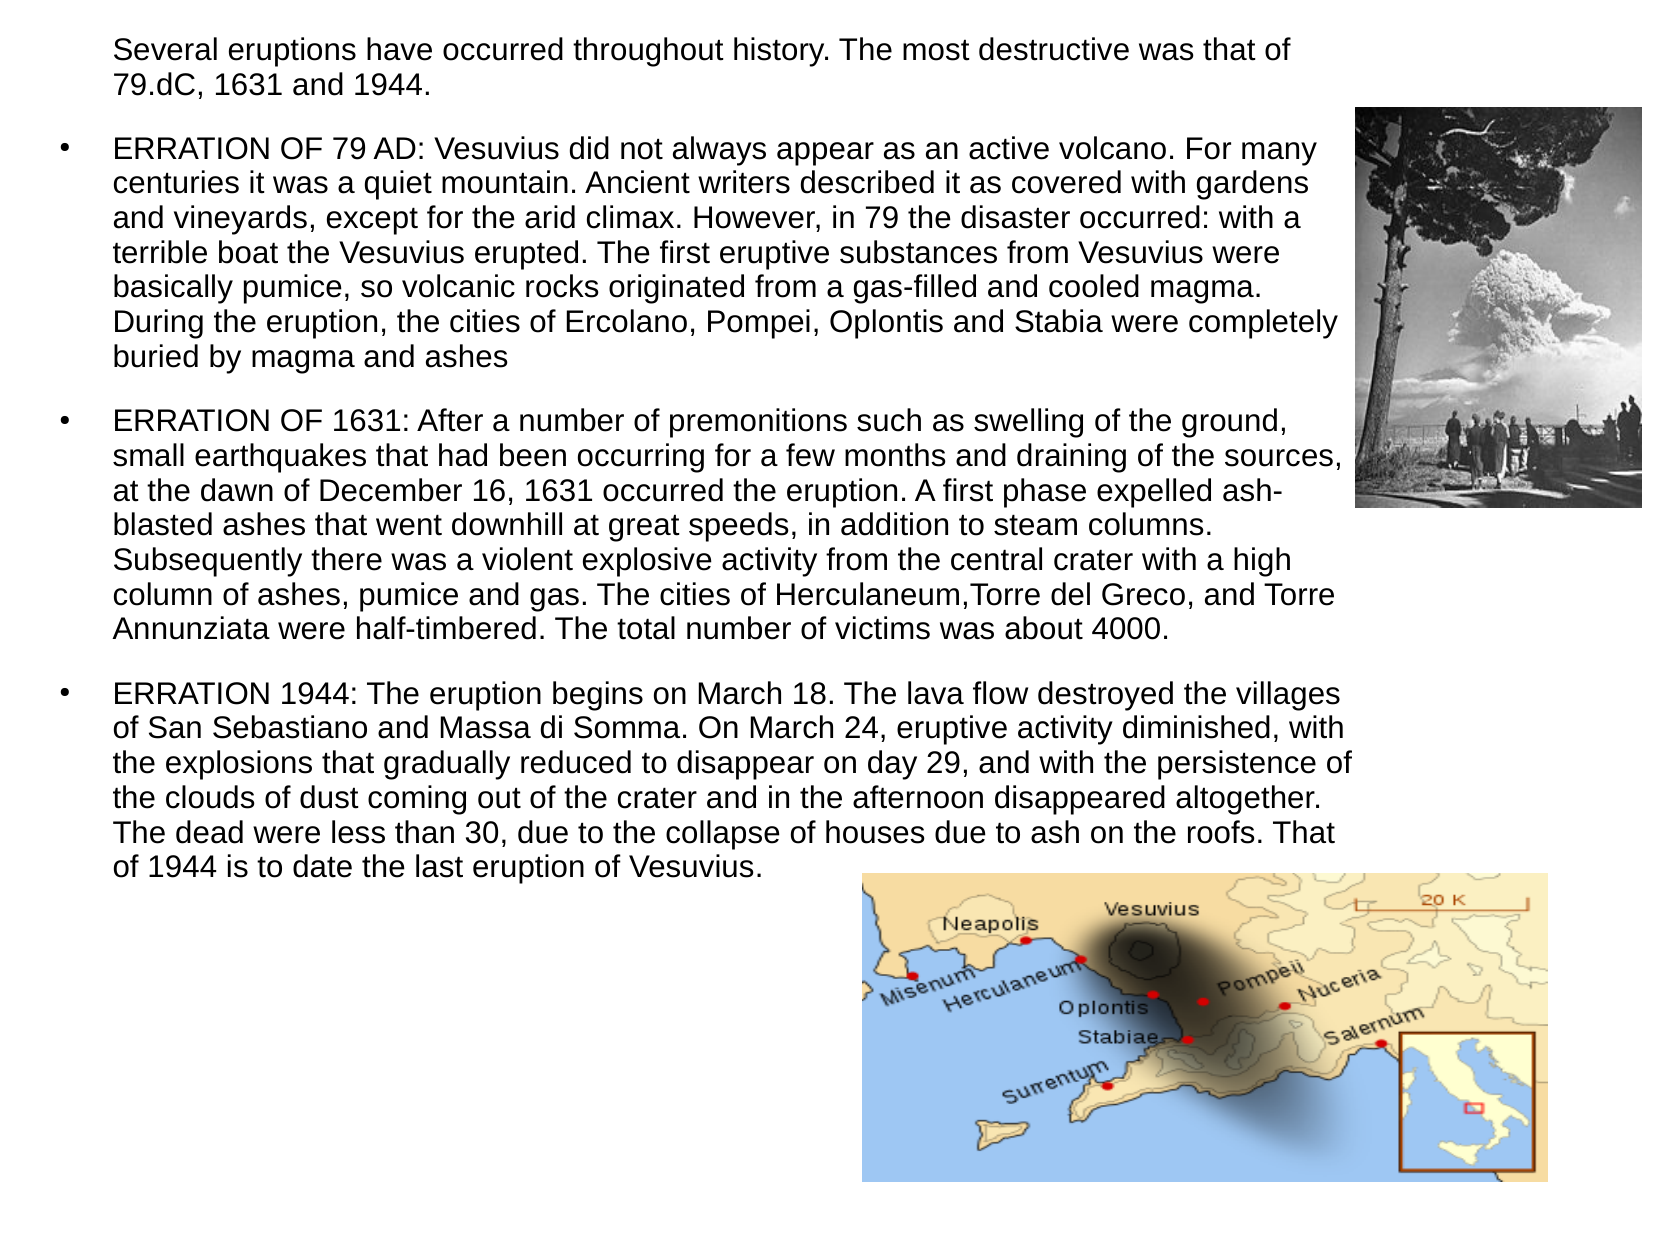

Several eruptions have occurred throughout history. The most destructive was that of 79.dC, 1631 and 1944.
ERRATION OF 79 AD: Vesuvius did not always appear as an active volcano. For many centuries it was a quiet mountain. Ancient writers described it as covered with gardens and vineyards, except for the arid climax. However, in 79 the disaster occurred: with a terrible boat the Vesuvius erupted. The first eruptive substances from Vesuvius were basically pumice, so volcanic rocks originated from a gas-filled and cooled magma. During the eruption, the cities of Ercolano, Pompei, Oplontis and Stabia were completely buried by magma and ashes
ERRATION OF 1631: After a number of premonitions such as swelling of the ground, small earthquakes that had been occurring for a few months and draining of the sources, at the dawn of December 16, 1631 occurred the eruption. A first phase expelled ash-blasted ashes that went downhill at great speeds, in addition to steam columns. Subsequently there was a violent explosive activity from the central crater with a high column of ashes, pumice and gas. The cities of Herculaneum,Torre del Greco, and Torre Annunziata were half-timbered. The total number of victims was about 4000.
ERRATION 1944: The eruption begins on March 18. The lava flow destroyed the villages of San Sebastiano and Massa di Somma. On March 24, eruptive activity diminished, with the explosions that gradually reduced to disappear on day 29, and with the persistence of the clouds of dust coming out of the crater and in the afternoon disappeared altogether. The dead were less than 30, due to the collapse of houses due to ash on the roofs. That of 1944 is to date the last eruption of Vesuvius.
#